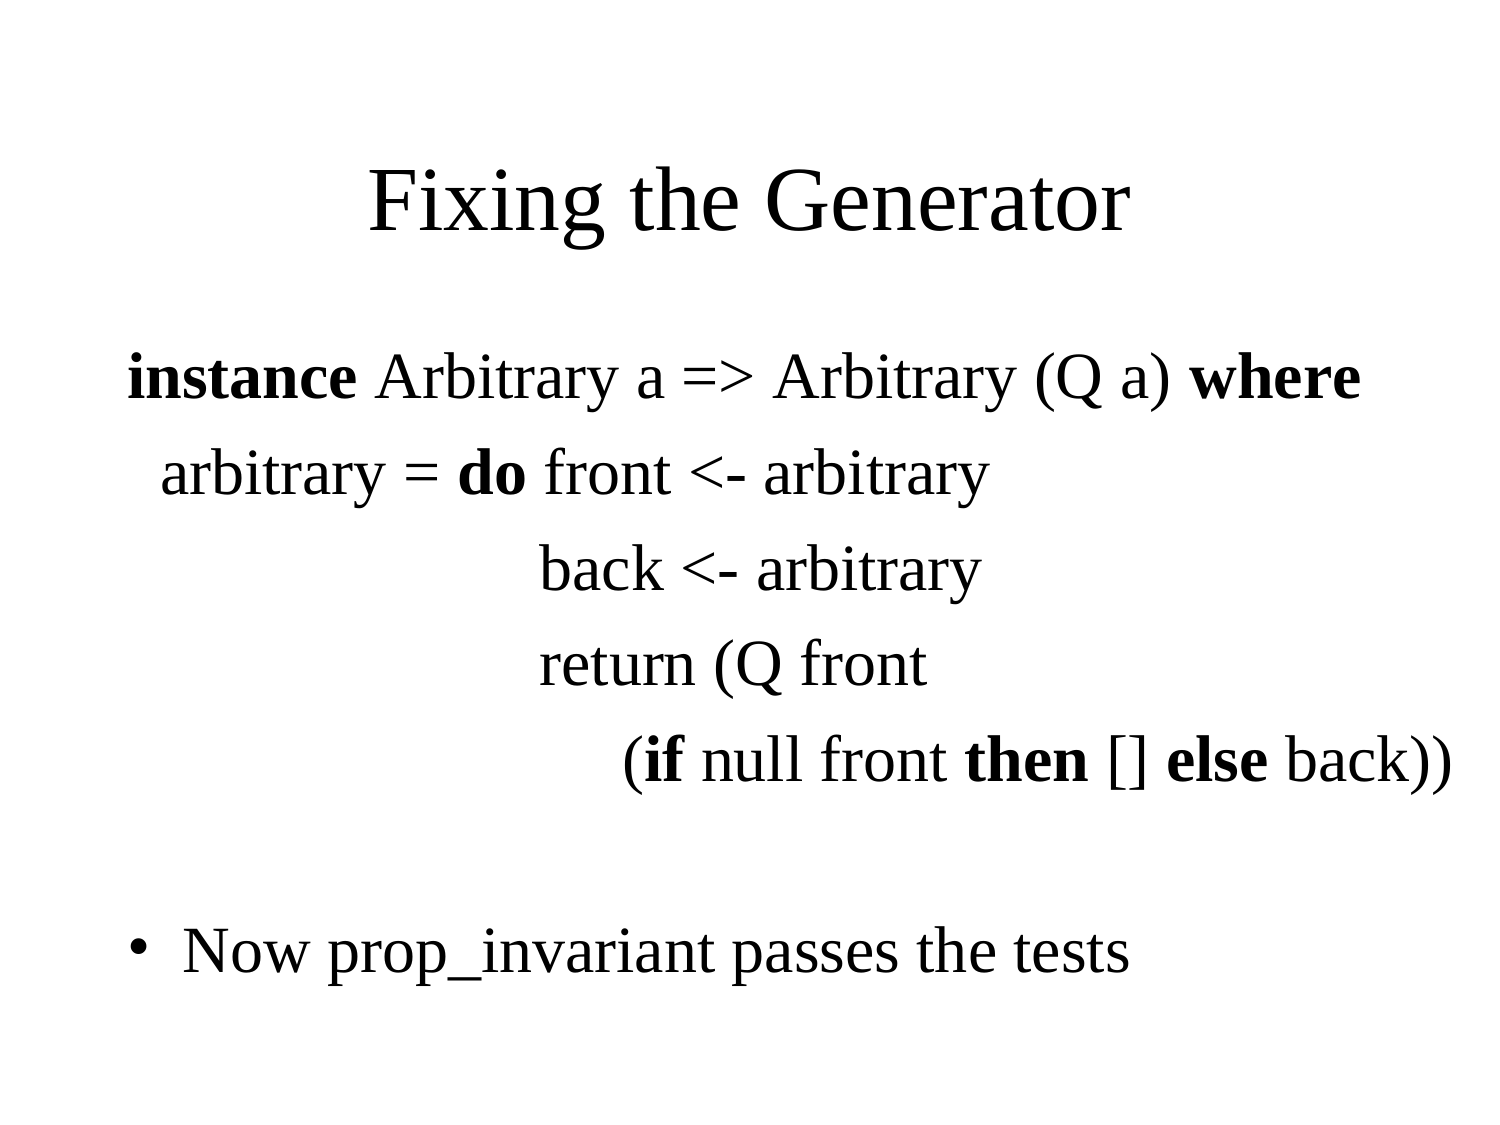

# Fixing the Generator
instance Arbitrary a => Arbitrary (Q a) where
 arbitrary = do front <- arbitrary
 back <- arbitrary
 return (Q front
 (if null front then [] else back))
Now prop_invariant passes the tests